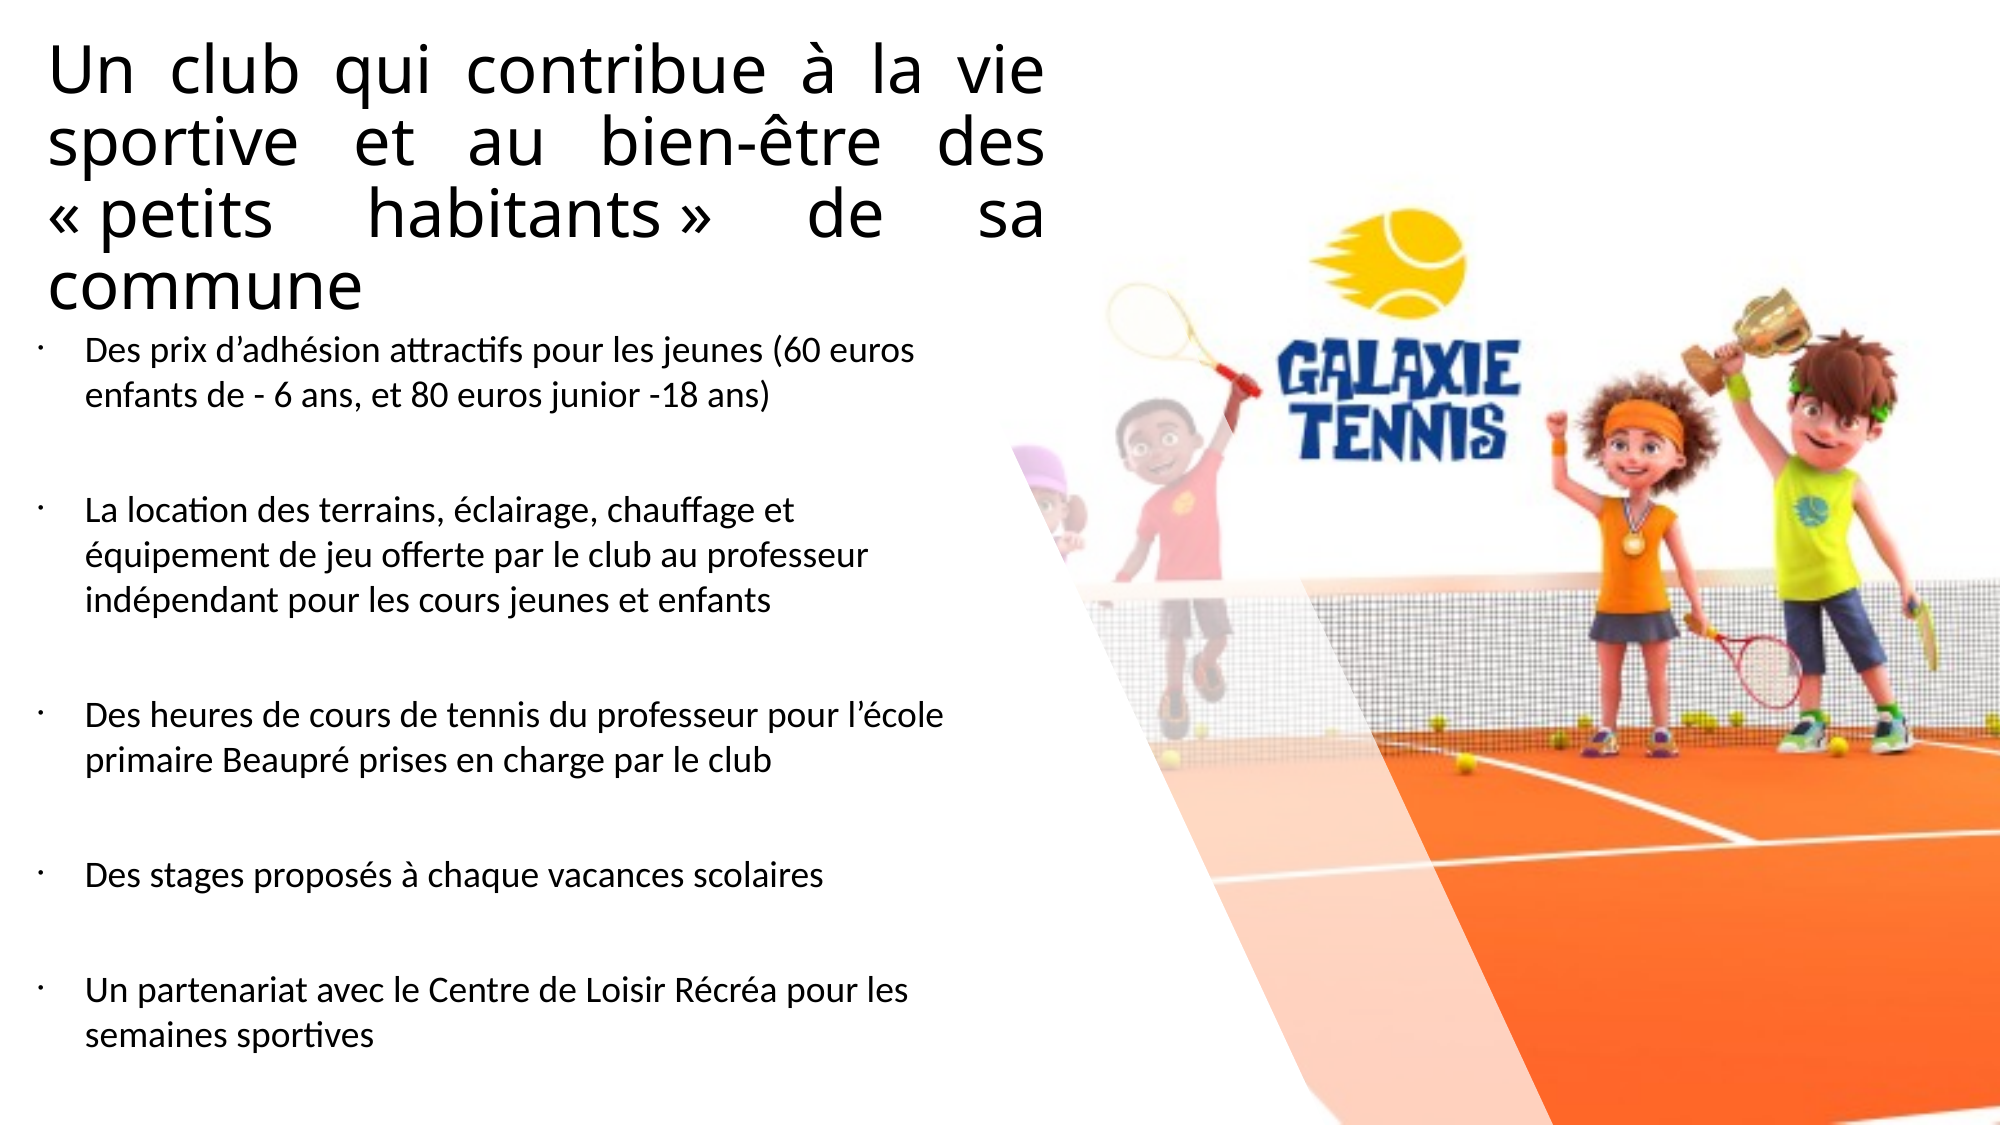

# Un club qui contribue à la vie sportive et au bien-être des « petits habitants » de sa commune
Des prix d’adhésion attractifs pour les jeunes (60 euros enfants de - 6 ans, et 80 euros junior -18 ans)
La location des terrains, éclairage, chauffage et équipement de jeu offerte par le club au professeur indépendant pour les cours jeunes et enfants
Des heures de cours de tennis du professeur pour l’école primaire Beaupré prises en charge par le club
Des stages proposés à chaque vacances scolaires
Un partenariat avec le Centre de Loisir Récréa pour les semaines sportives